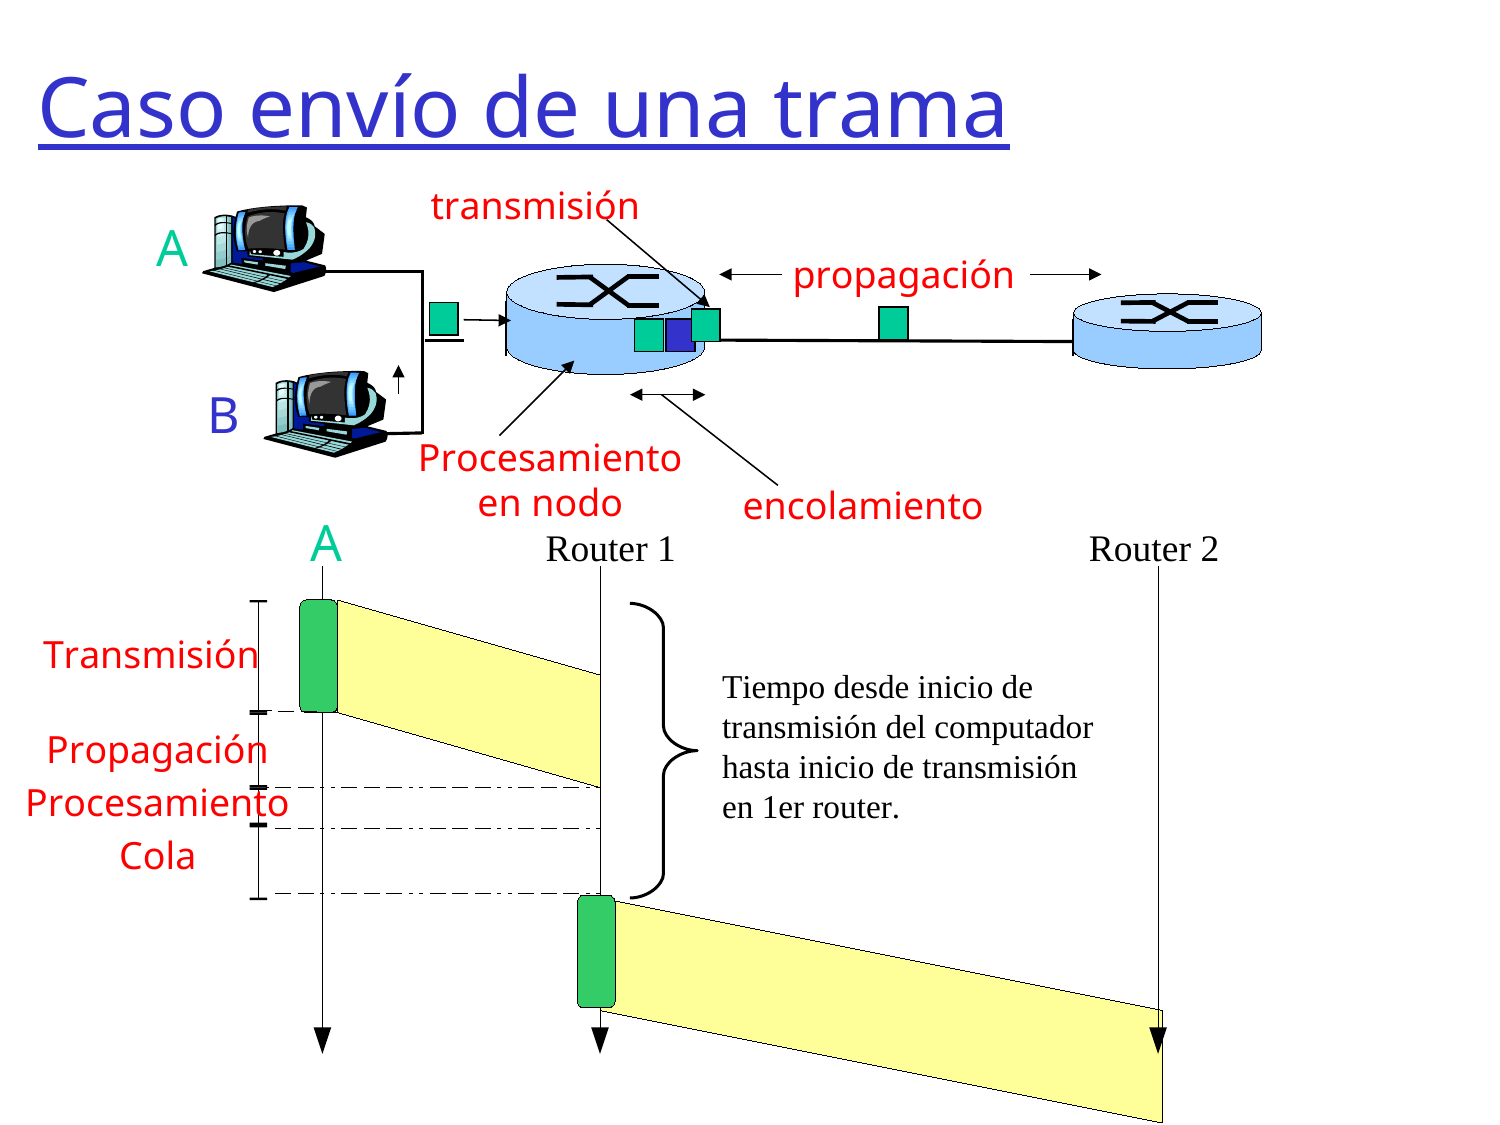

# Caso envío de una trama
transmisión
A
propagación
B
Procesamiento
en nodo
encolamiento
A
Router 1
Router 2
Transmisión
Tiempo desde inicio de
transmisión del computador
hasta inicio de transmisión
en 1er router.
Propagación
Procesamiento
Cola